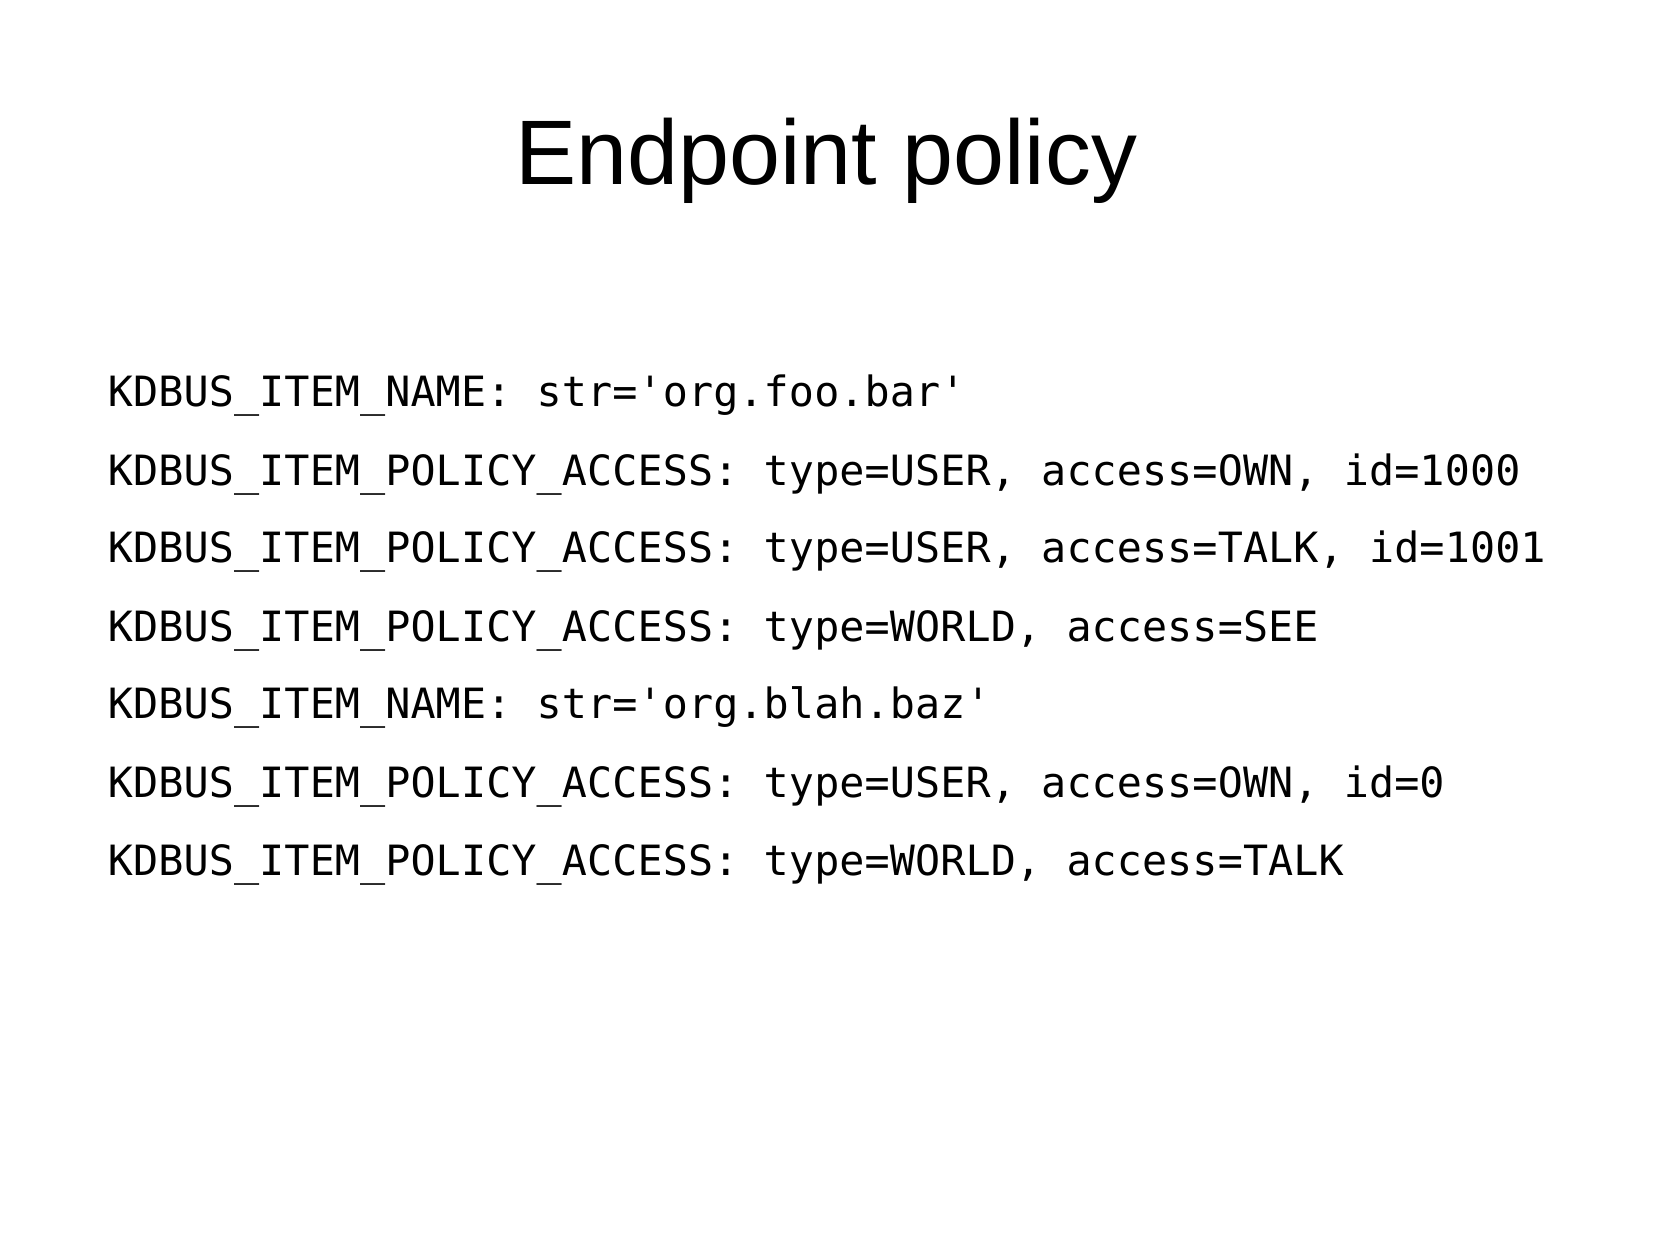

# Endpoint policy
 KDBUS_ITEM_NAME: str='org.foo.bar'
 KDBUS_ITEM_POLICY_ACCESS: type=USER, access=OWN, id=1000
 KDBUS_ITEM_POLICY_ACCESS: type=USER, access=TALK, id=1001
 KDBUS_ITEM_POLICY_ACCESS: type=WORLD, access=SEE
 KDBUS_ITEM_NAME: str='org.blah.baz'
 KDBUS_ITEM_POLICY_ACCESS: type=USER, access=OWN, id=0
 KDBUS_ITEM_POLICY_ACCESS: type=WORLD, access=TALK